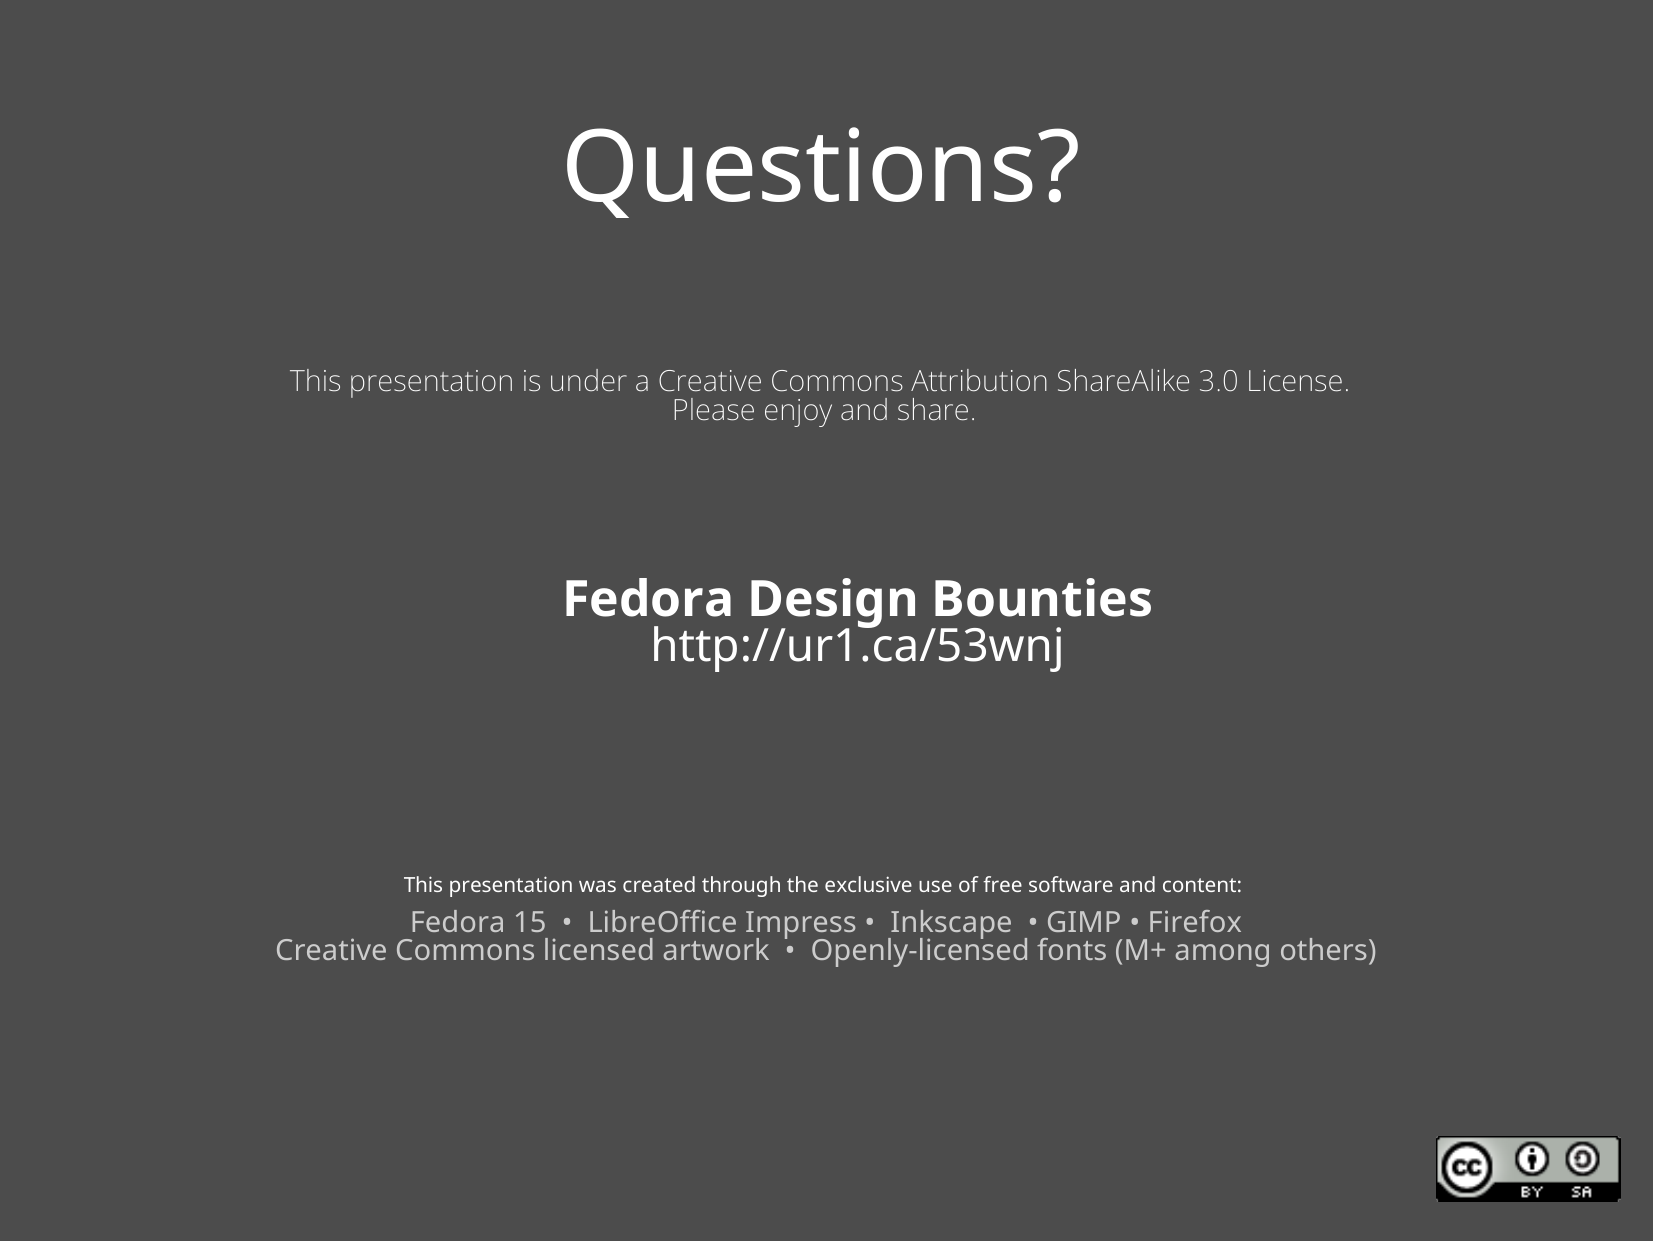

# Questions?
This presentation is under a Creative Commons Attribution ShareAlike 3.0 License.
Please enjoy and share.
Fedora Design Bounties
http://ur1.ca/53wnj
This presentation was created through the exclusive use of free software and content:
Fedora 15 • LibreOffice Impress • Inkscape • GIMP • Firefox
Creative Commons licensed artwork • Openly-licensed fonts (M+ among others)